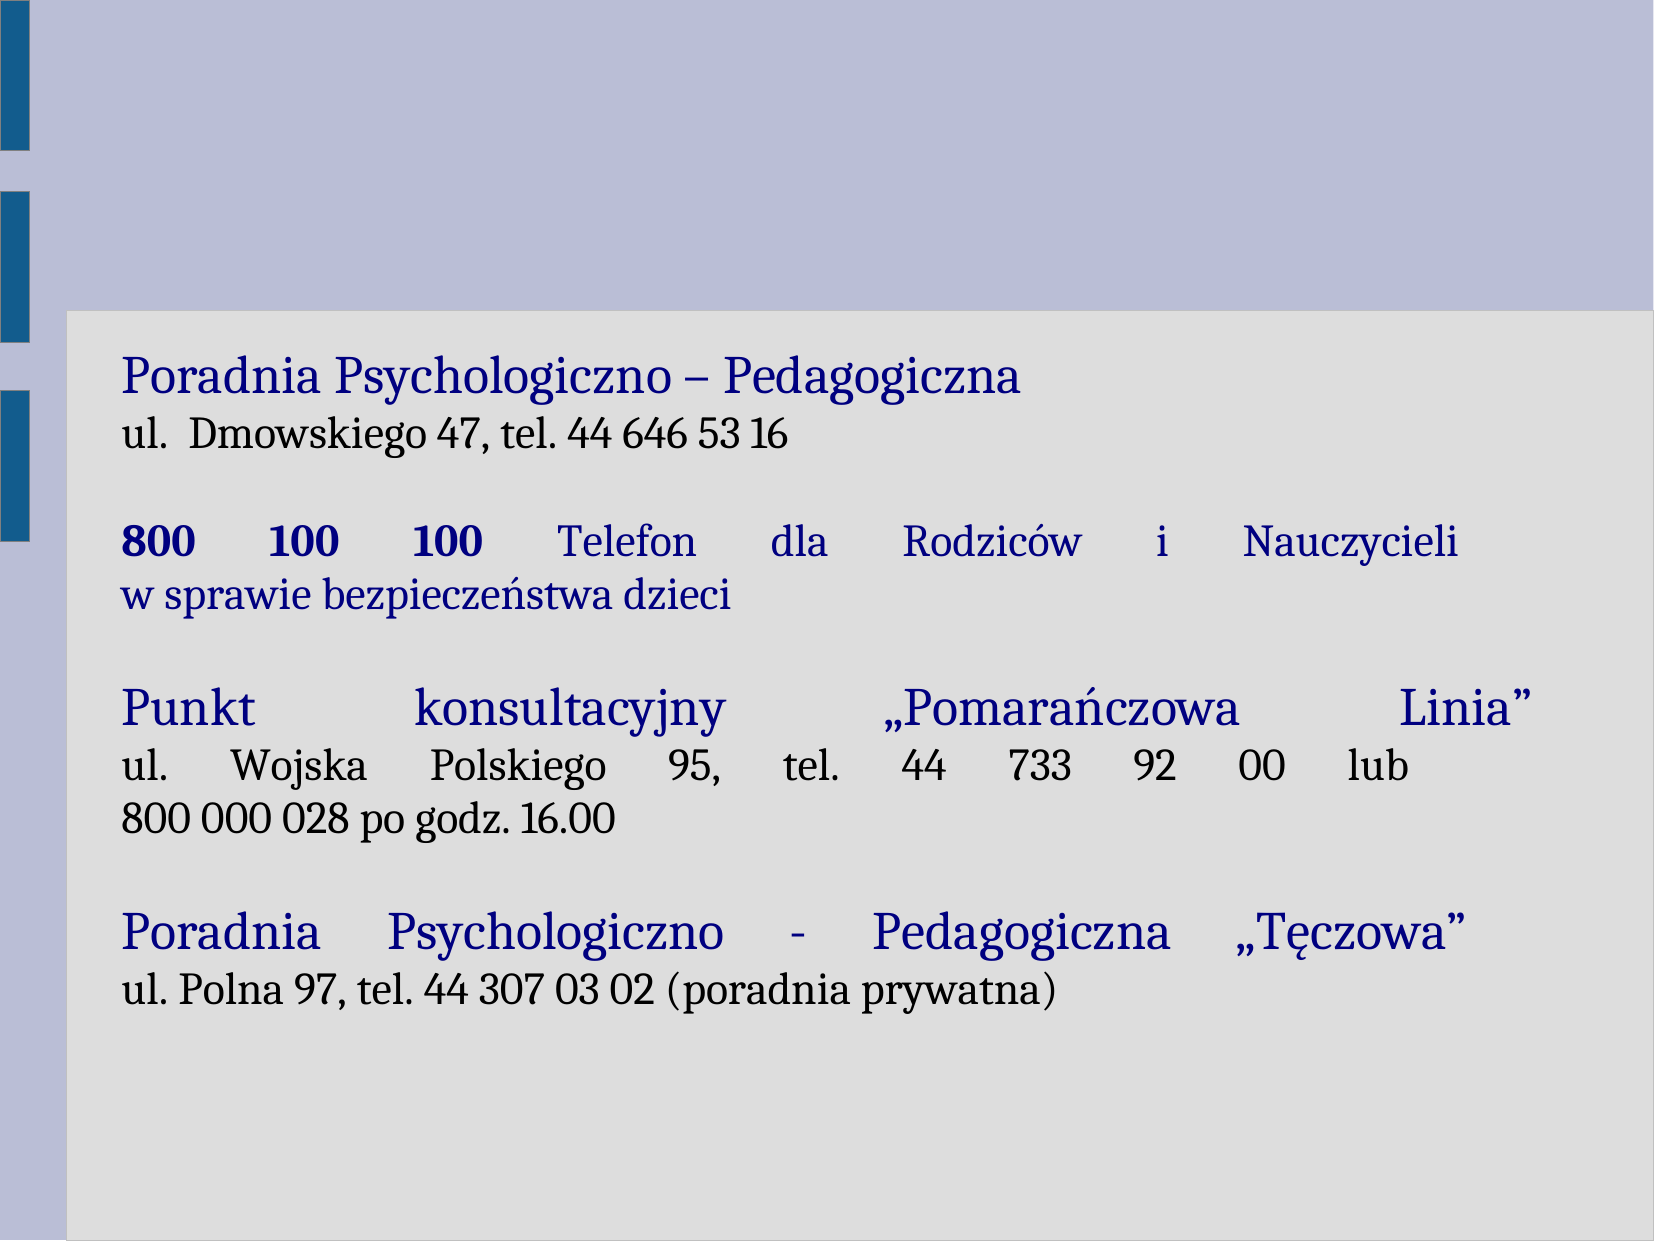

#
Poradnia Psychologiczno – Pedagogiczna
ul. Dmowskiego 47, tel. 44 646 53 16
800 100 100 Telefon dla Rodziców i Nauczycieli
w sprawie bezpieczeństwa dzieci
Punkt konsultacyjny „Pomarańczowa Linia”
ul. Wojska Polskiego 95, tel. 44 733 92 00 lub
800 000 028 po godz. 16.00
Poradnia Psychologiczno - Pedagogiczna „Tęczowa”
ul. Polna 97, tel. 44 307 03 02 (poradnia prywatna)